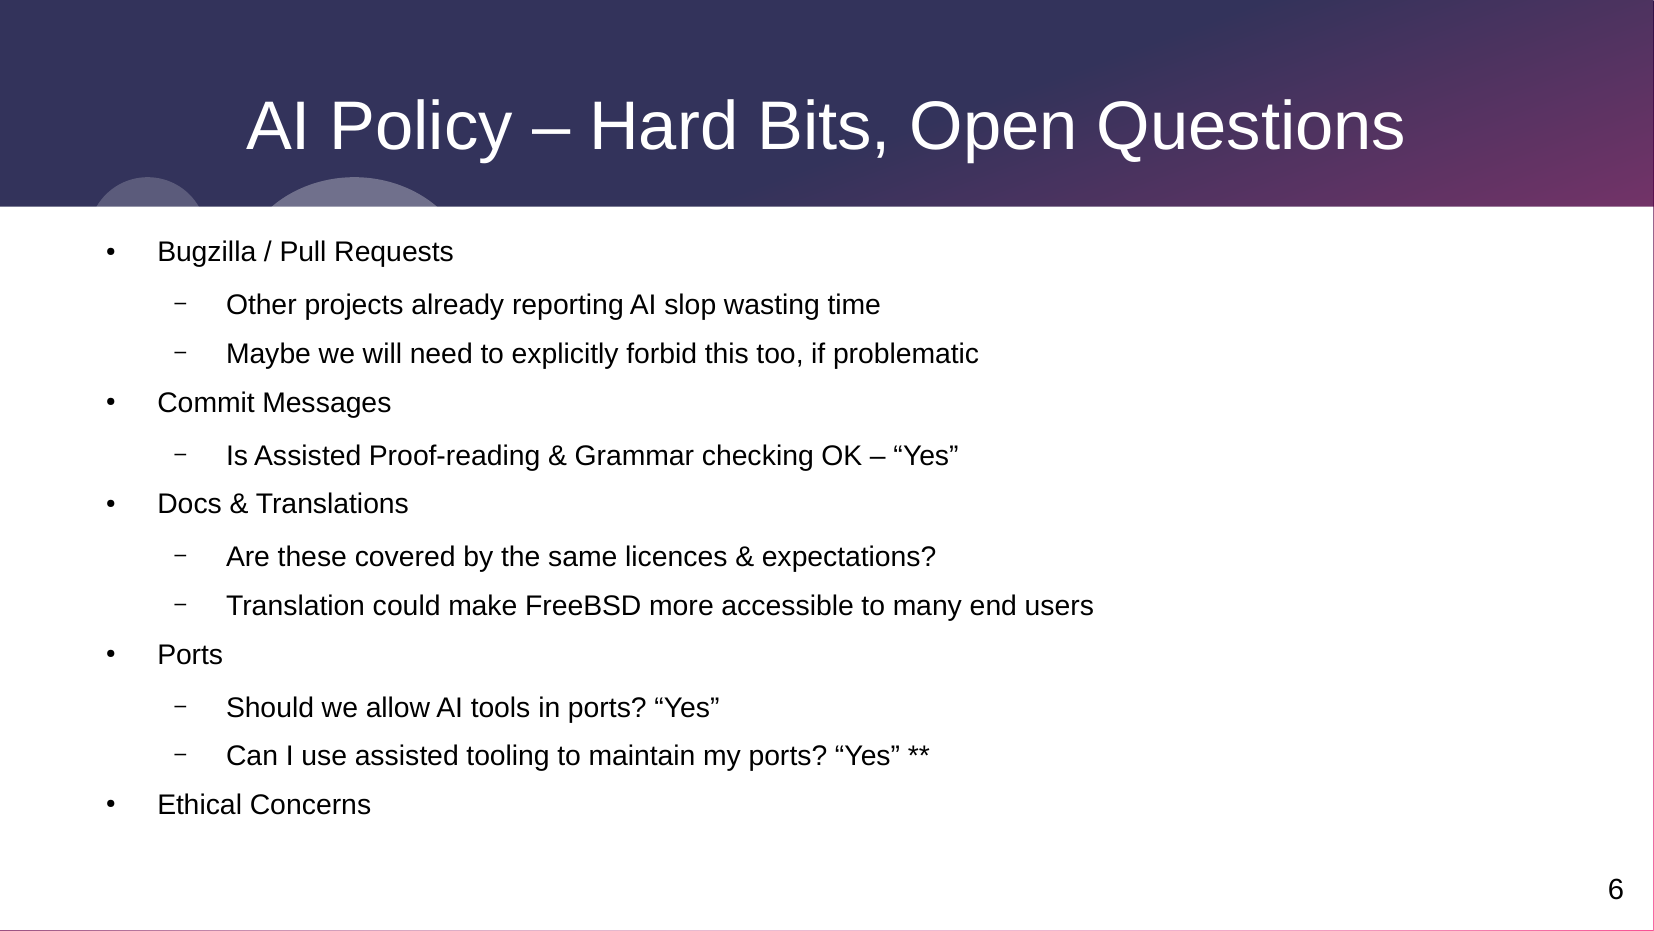

# AI Policy – Hard Bits, Open Questions
Bugzilla / Pull Requests
Other projects already reporting AI slop wasting time
Maybe we will need to explicitly forbid this too, if problematic
Commit Messages
Is Assisted Proof-reading & Grammar checking OK – “Yes”
Docs & Translations
Are these covered by the same licences & expectations?
Translation could make FreeBSD more accessible to many end users
Ports
Should we allow AI tools in ports? “Yes”
Can I use assisted tooling to maintain my ports? “Yes” **
Ethical Concerns
6